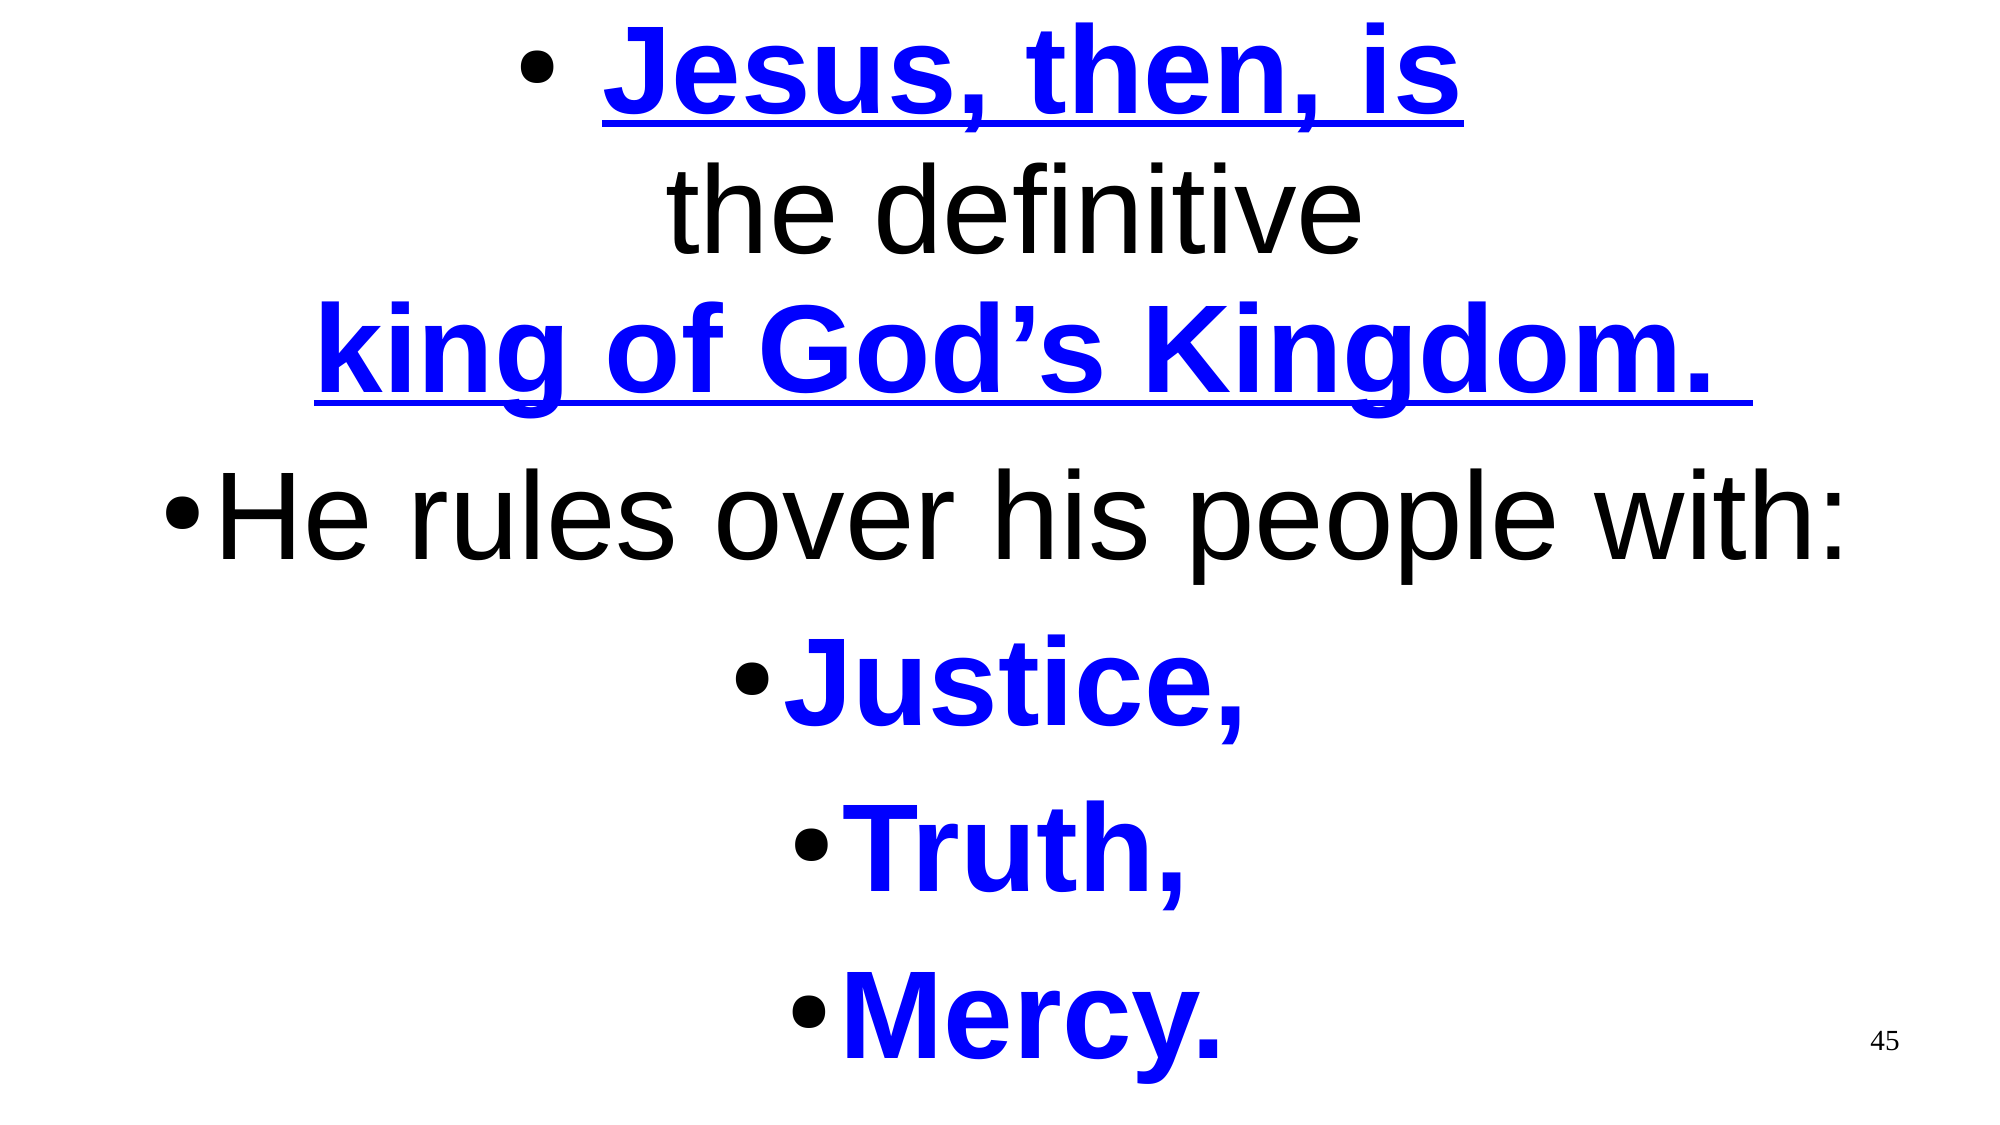

# Jesus, then, is the definitive king of God’s Kingdom.
He rules over his people with:
Justice,
Truth,
Mercy.
45